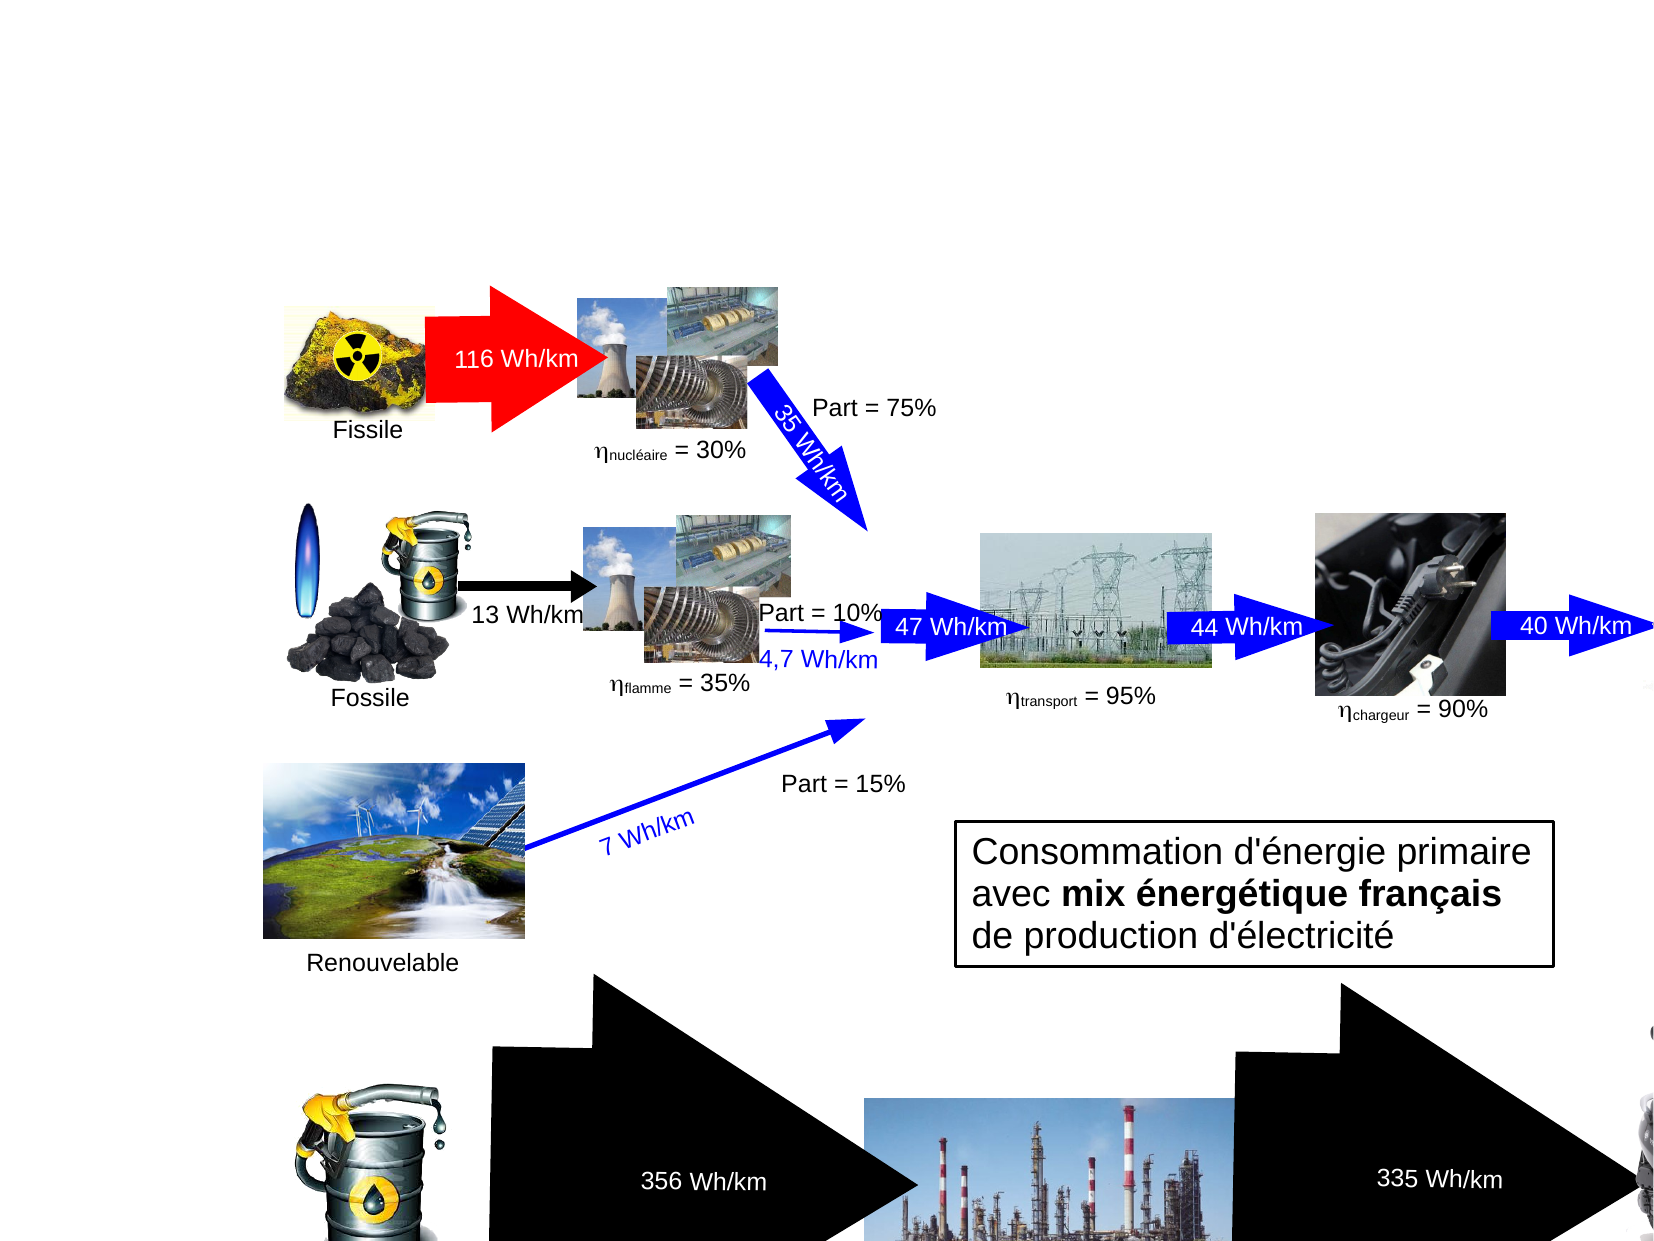

PEUGEOT
E-VIVACITY
3 kW
116 Wh/km
35 Wh/km
Part = 75%
Fissile
nucléaire = 30%
13 Wh/km
Part = 10%
44 Wh/km
40 Wh/km
47 Wh/km
4,7 Wh/km
flamme = 35%
transport = 95%
Fossile
chargeur = 90%
7 Wh/km
Part = 15%
Consommation d'énergie primaire avec mix énergétique français de production d'électricité
PEUGEOT
VIVACITY
50cc
Renouvelable
335 Wh/km
356 Wh/km
Fossile
raffinage = 94%
Planche n°3